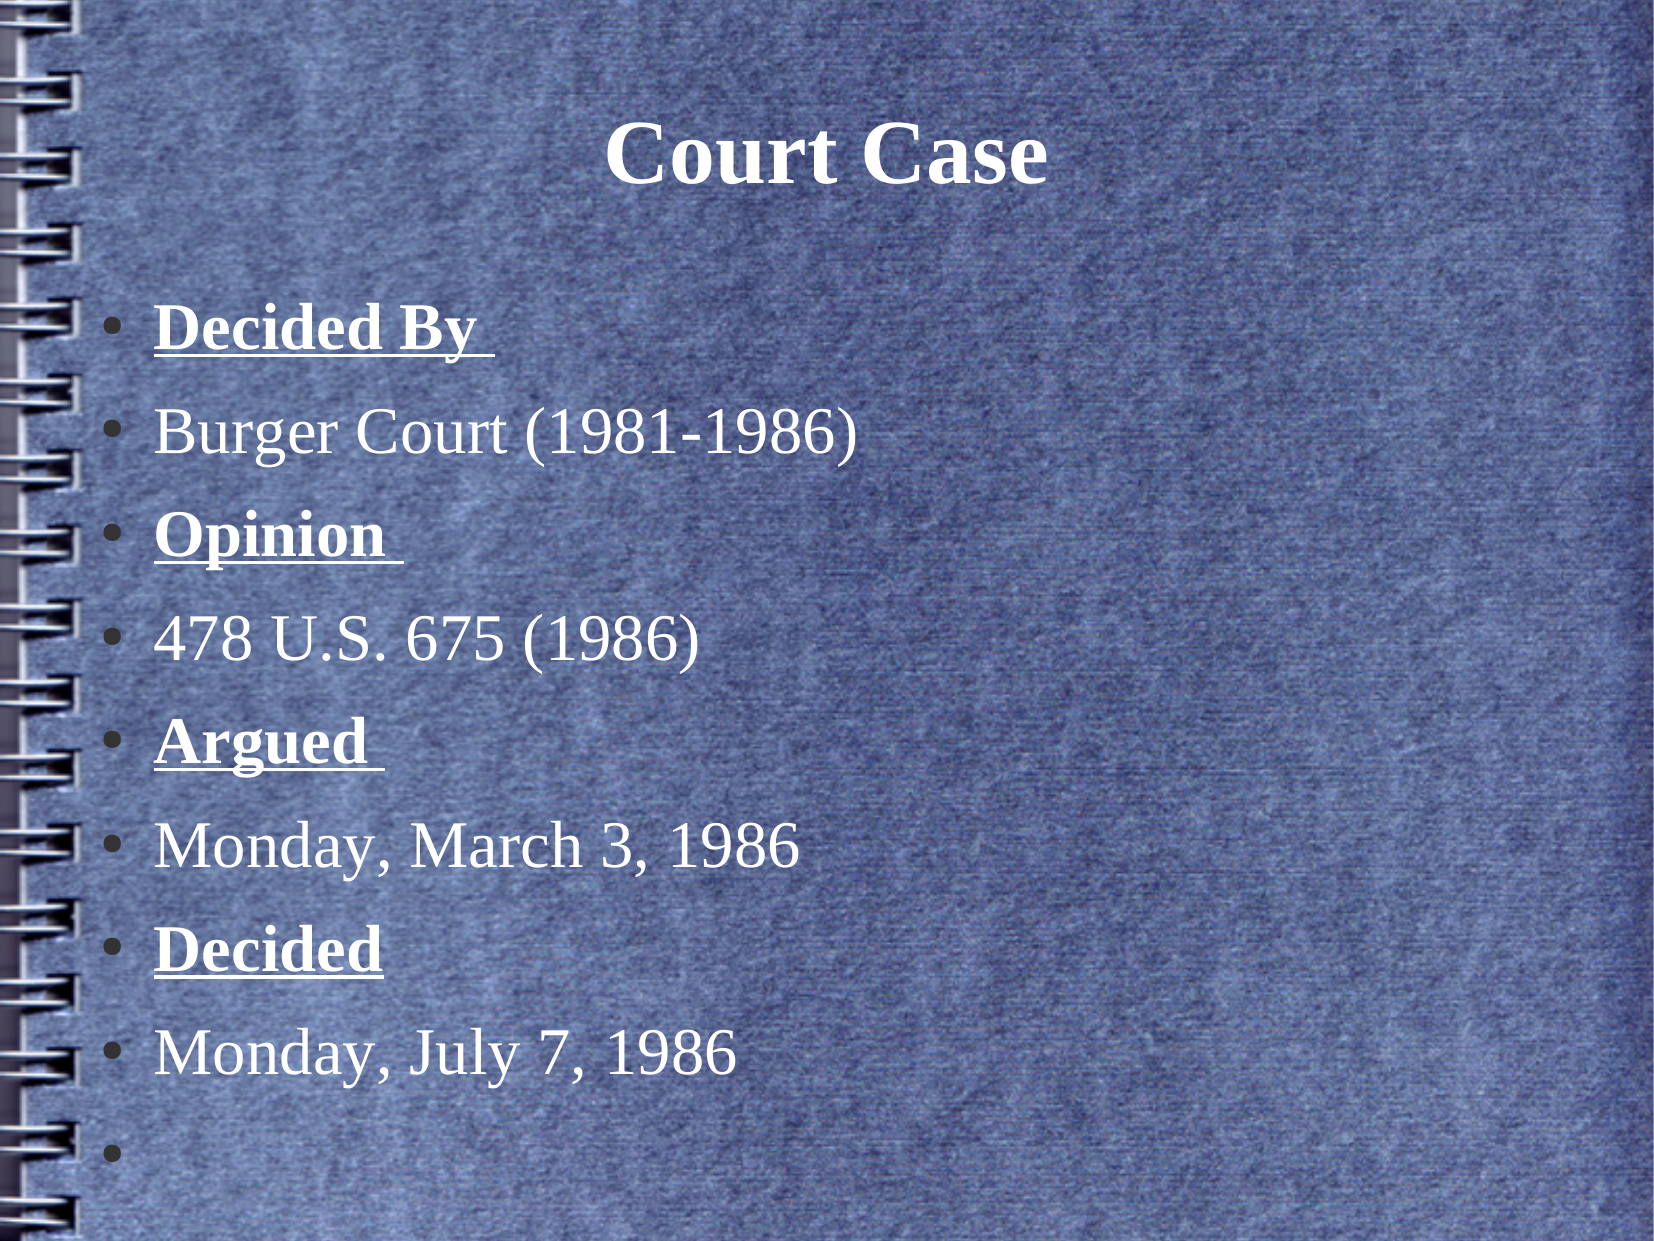

# Court Case
Decided By
Burger Court (1981-1986)
Opinion
478 U.S. 675 (1986)
Argued
Monday, March 3, 1986
Decided
Monday, July 7, 1986